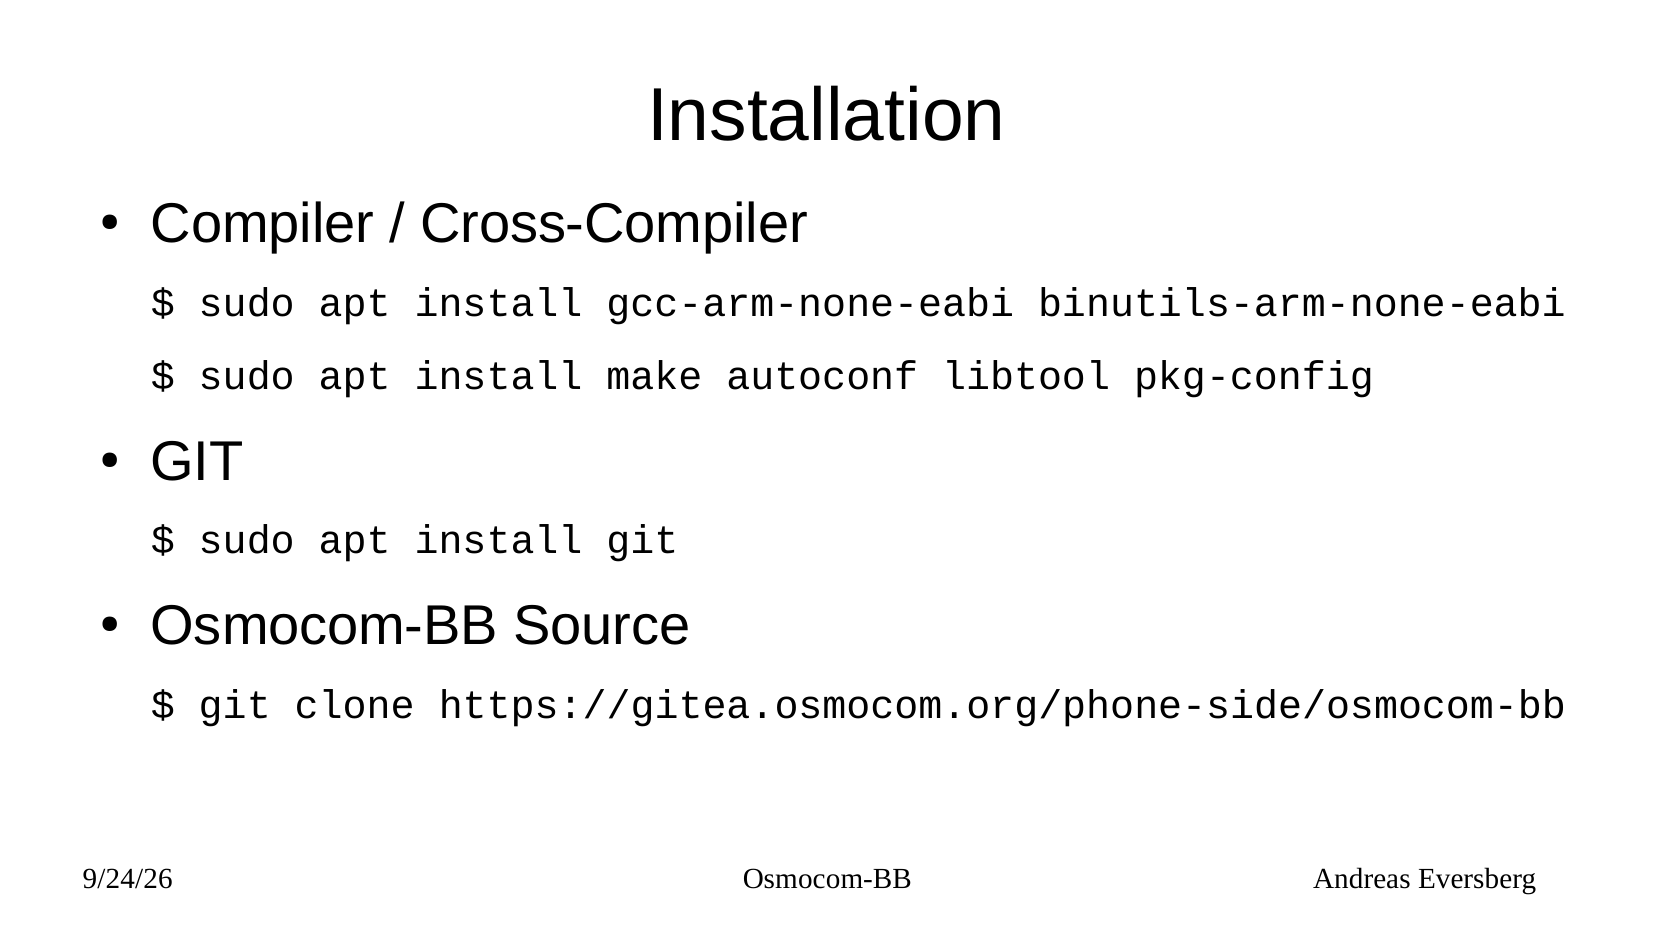

# Installation
Compiler / Cross-Compiler
$ sudo apt install gcc-arm-none-eabi binutils-arm-none-eabi
$ sudo apt install make autoconf libtool pkg-config
GIT
$ sudo apt install git
Osmocom-BB Source
$ git clone https://gitea.osmocom.org/phone-side/osmocom-bb